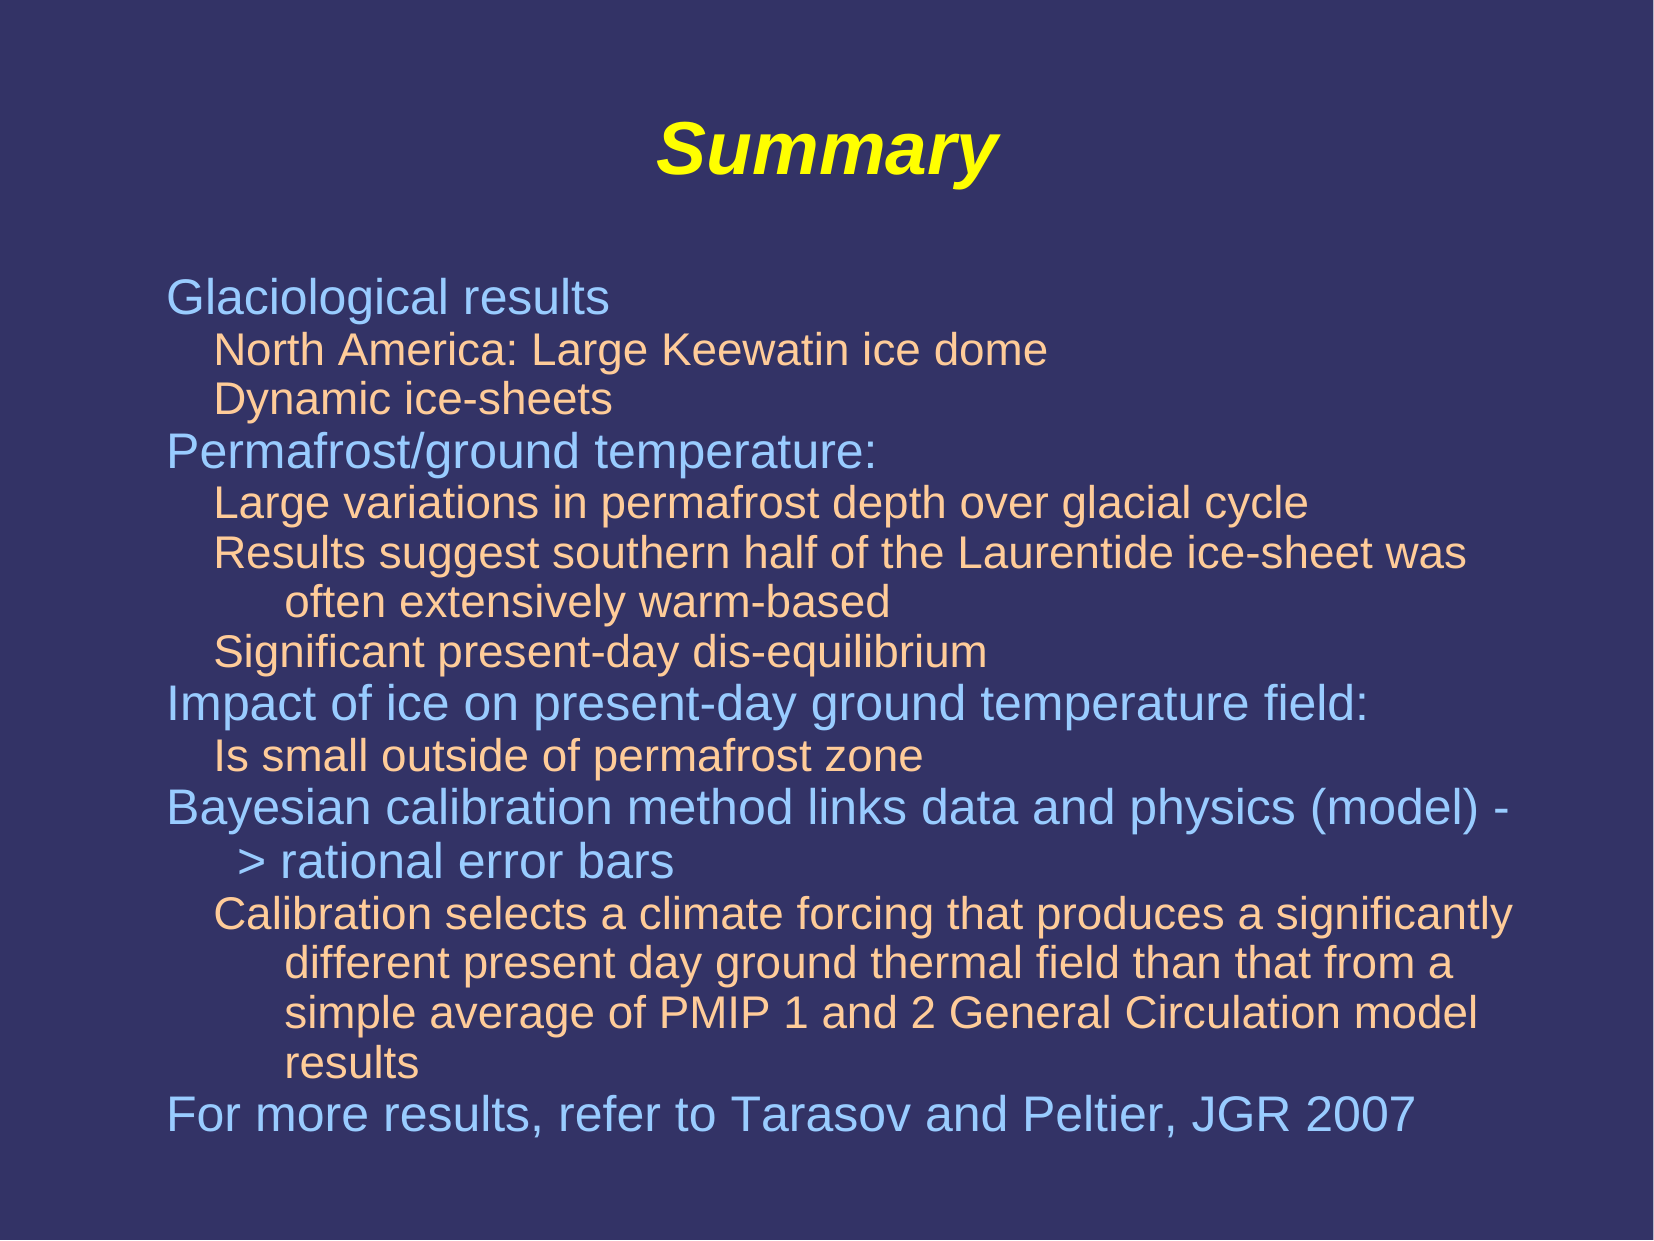

# Summary
Glaciological results
North America: Large Keewatin ice dome
Dynamic ice-sheets
Permafrost/ground temperature:
Large variations in permafrost depth over glacial cycle
Results suggest southern half of the Laurentide ice-sheet was often extensively warm-based
Significant present-day dis-equilibrium
Impact of ice on present-day ground temperature field:
Is small outside of permafrost zone
Bayesian calibration method links data and physics (model) -> rational error bars
Calibration selects a climate forcing that produces a significantly different present day ground thermal field than that from a simple average of PMIP 1 and 2 General Circulation model results
For more results, refer to Tarasov and Peltier, JGR 2007